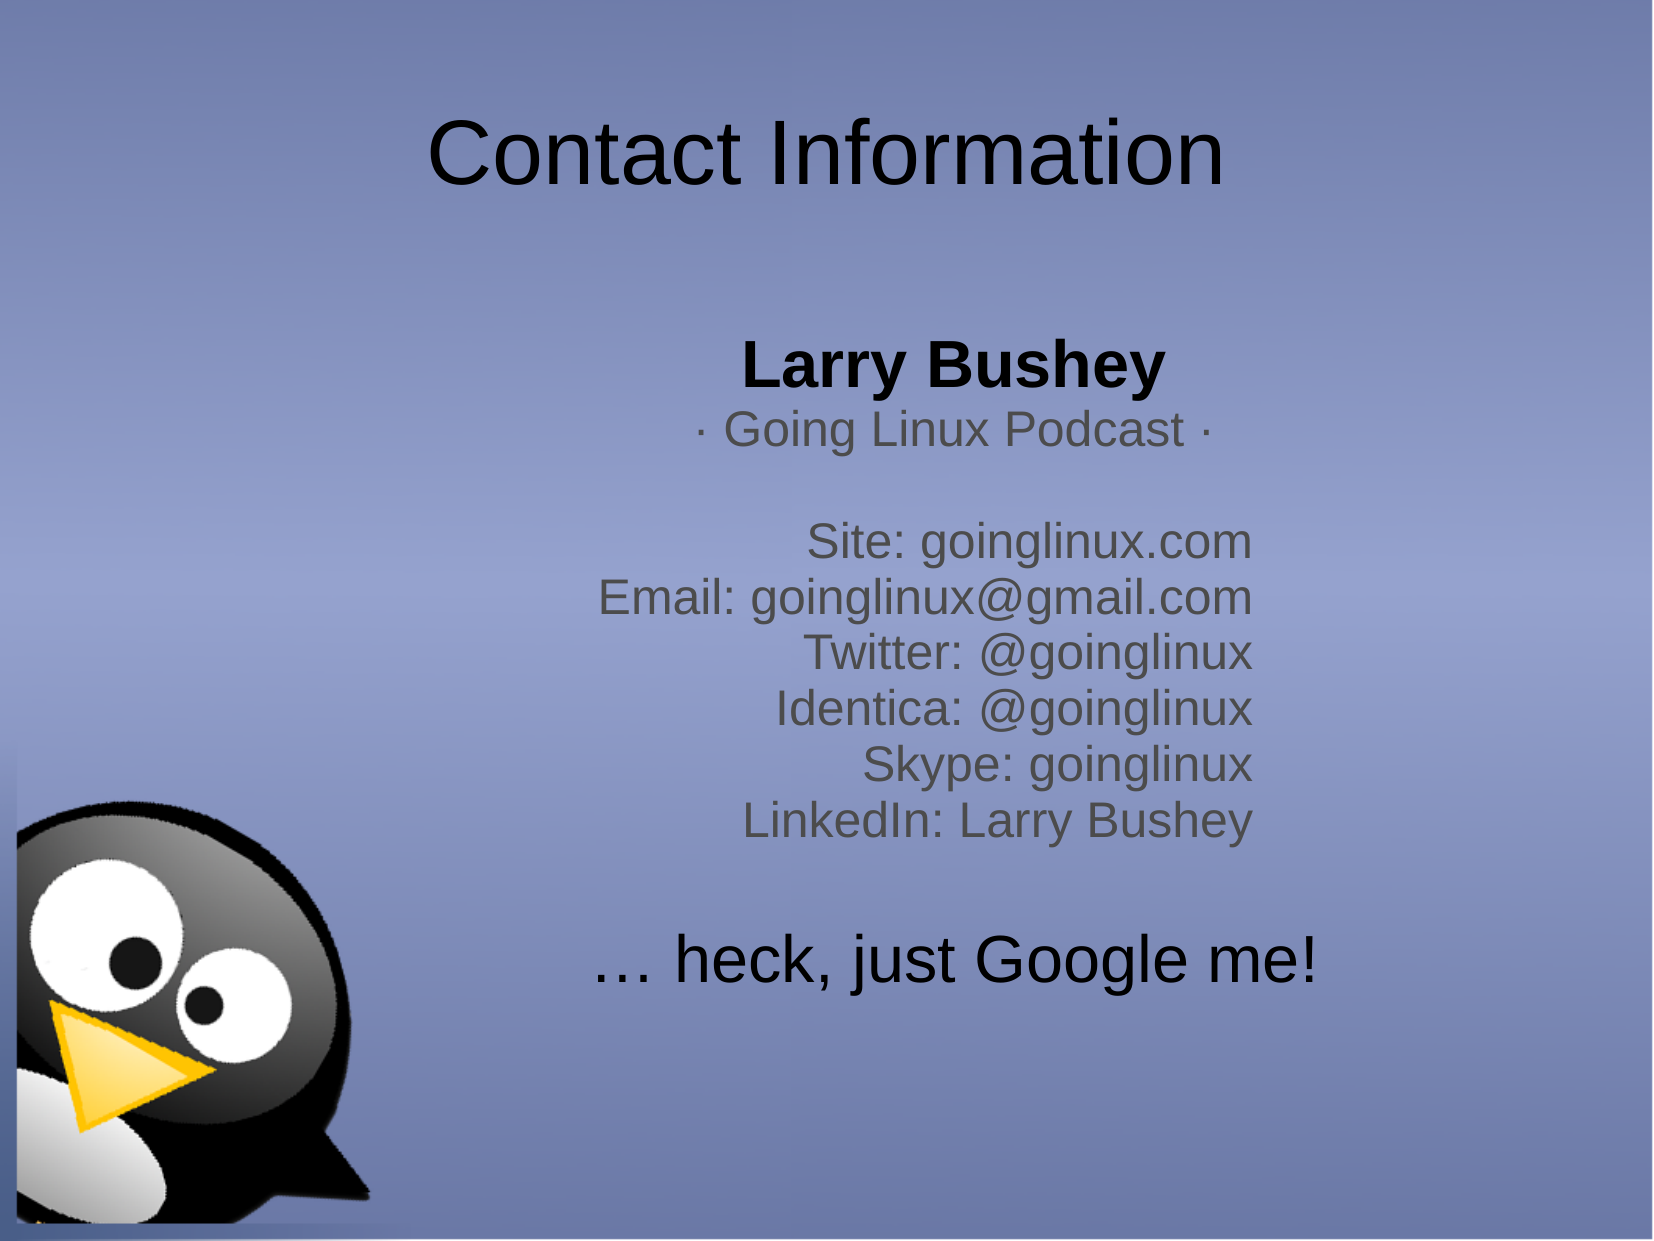

# Contact Information
Larry Bushey
· Going Linux Podcast ·
Site: goinglinux.com
Email: goinglinux@gmail.com
Twitter: @goinglinux
Identica: @goinglinux
Skype: goinglinux
LinkedIn: Larry Bushey
… heck, just Google me!